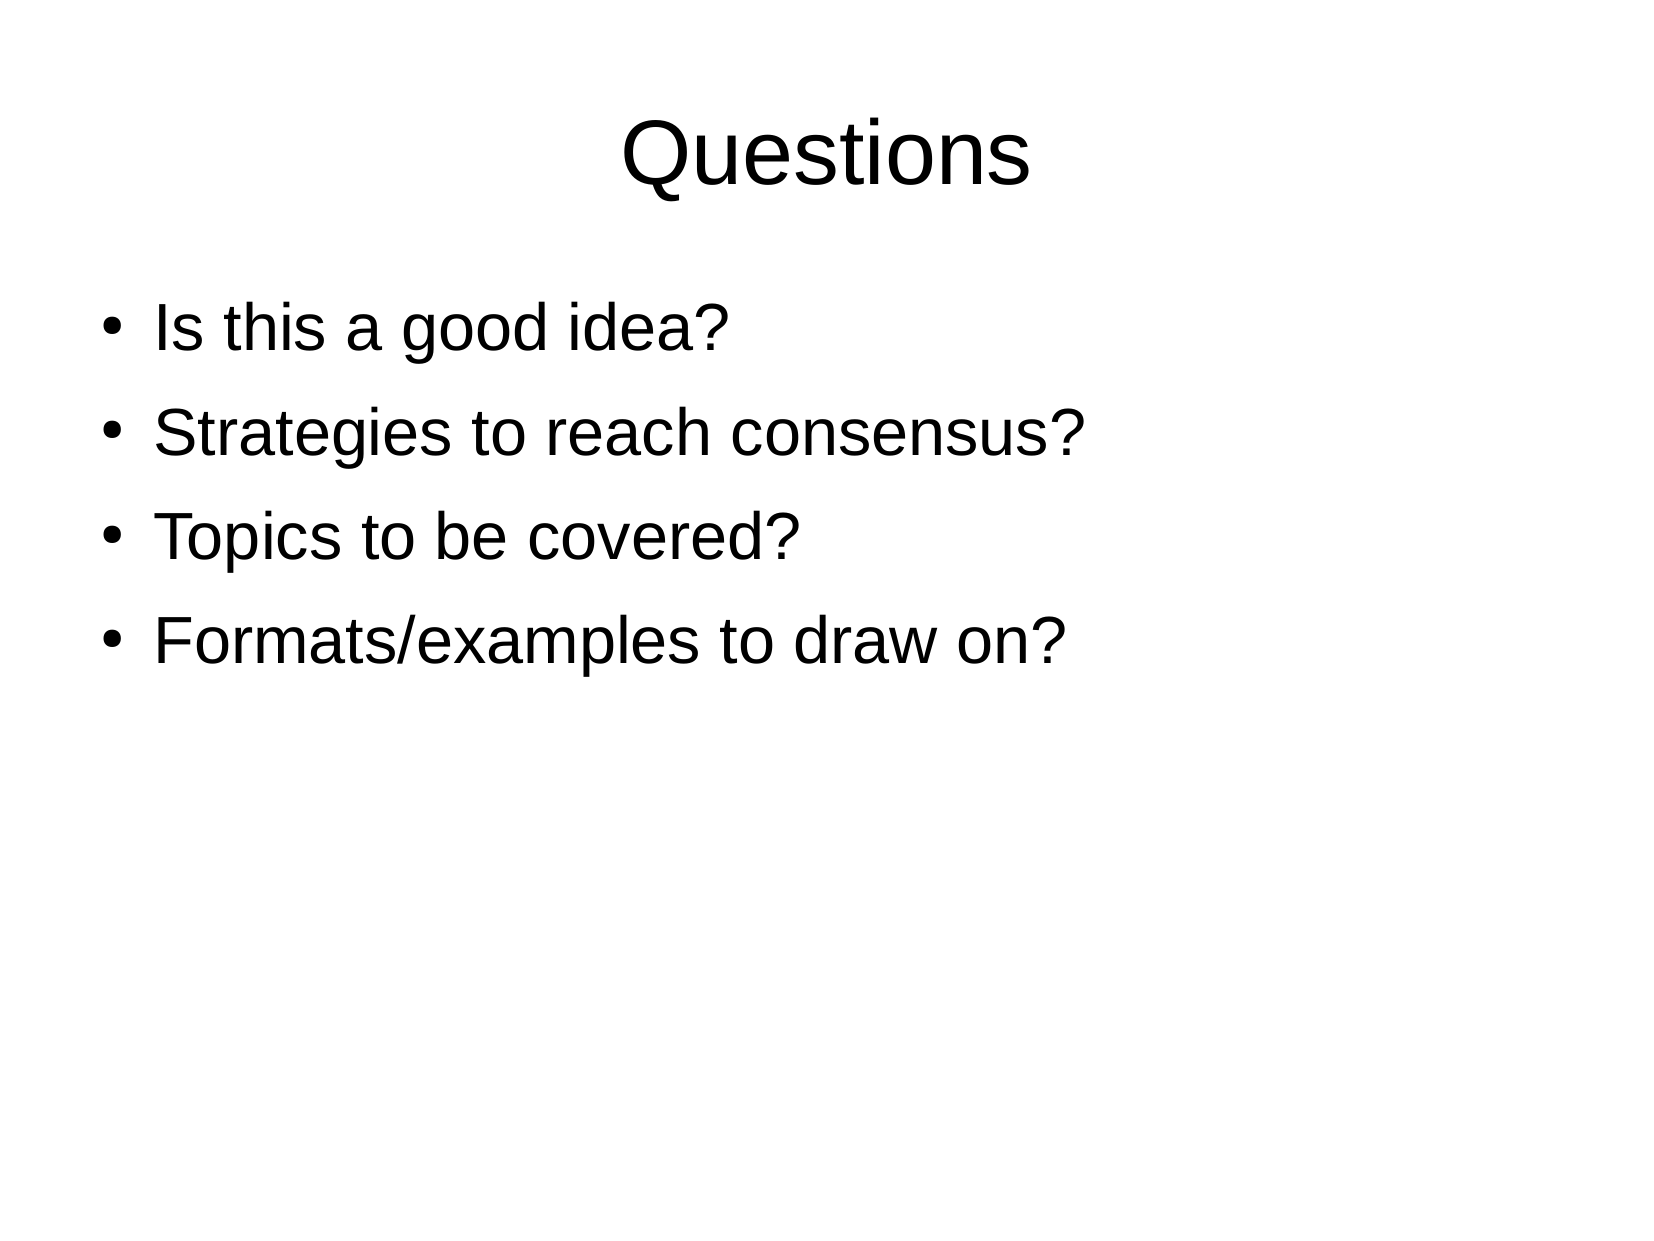

# Questions
Is this a good idea?
Strategies to reach consensus?
Topics to be covered?
Formats/examples to draw on?